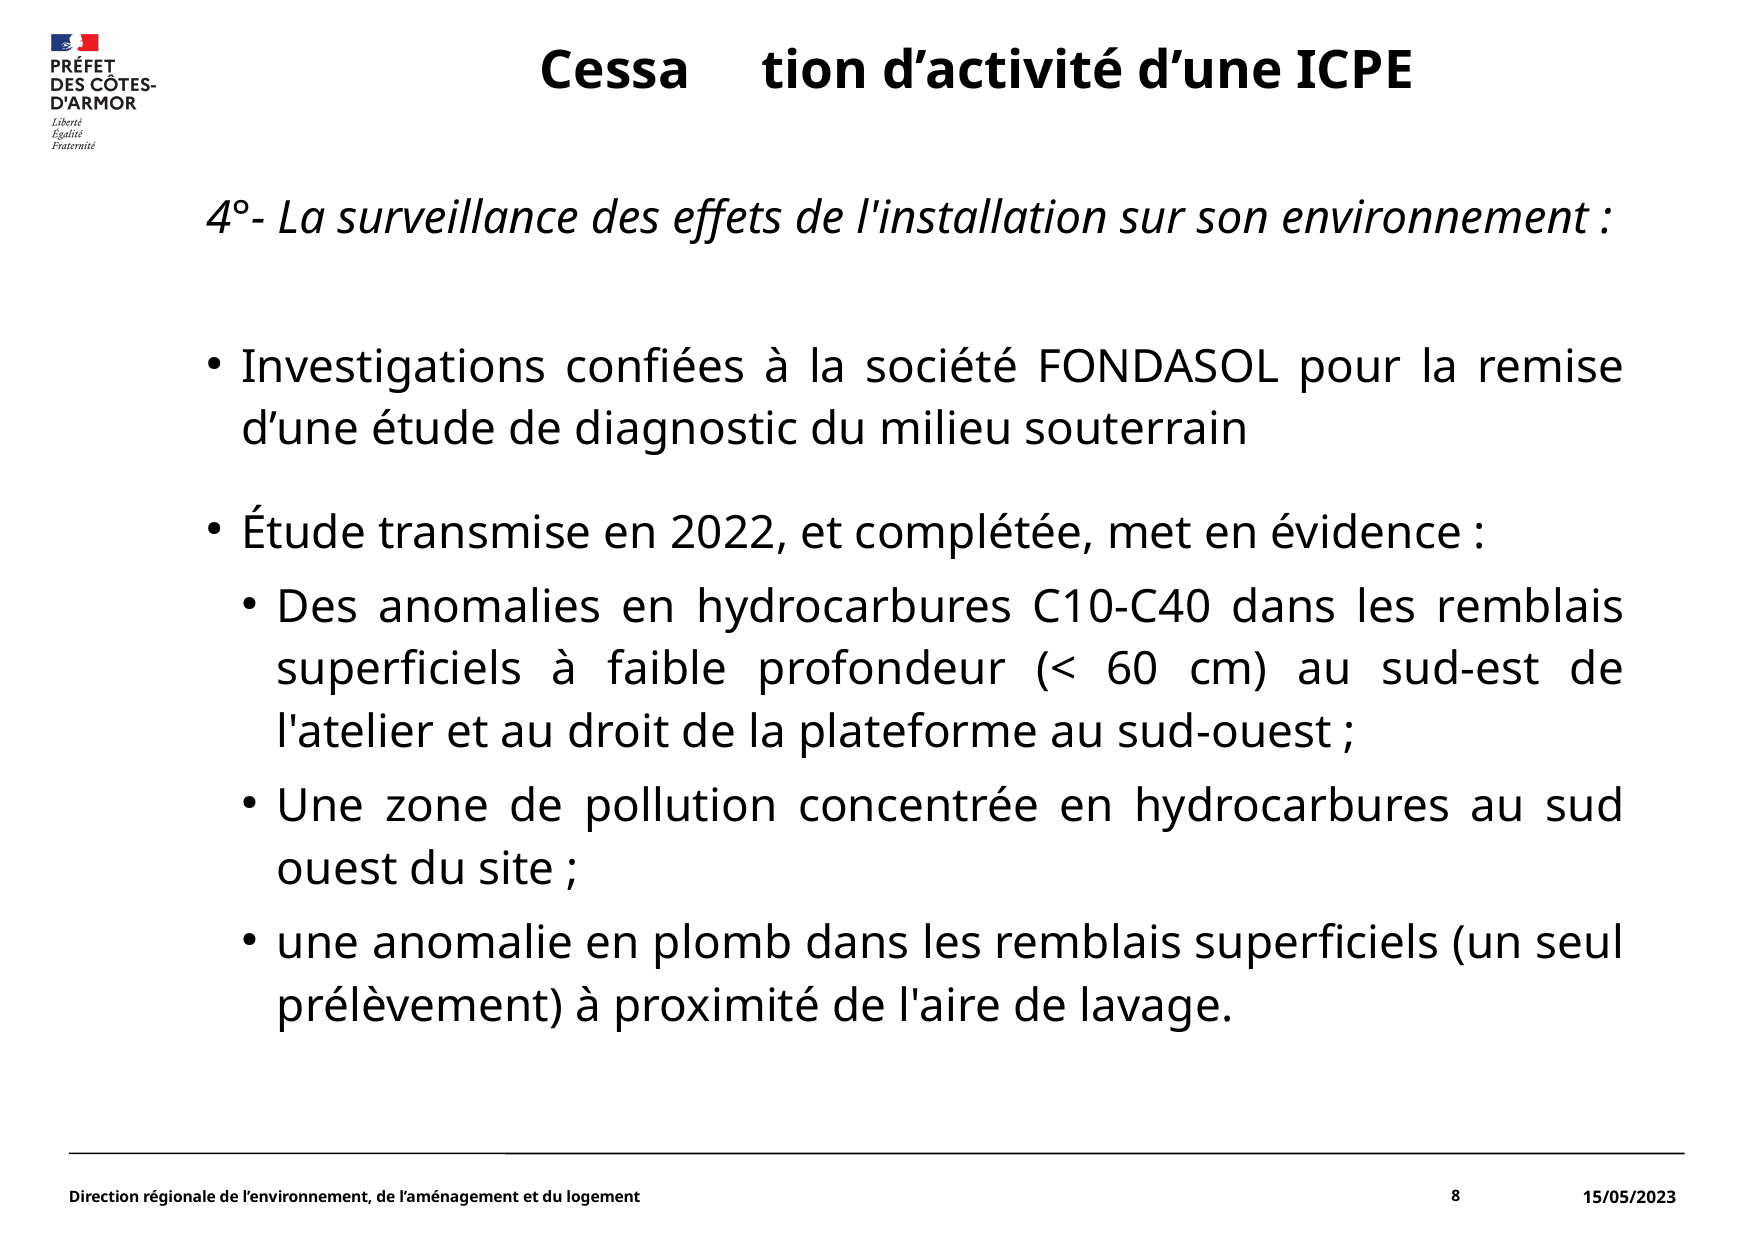

# Cessa	tion d’activité d’une ICPE
4°- La surveillance des effets de l'installation sur son environnement :
Investigations confiées à la société FONDASOL pour la remise d’une étude de diagnostic du milieu souterrain
Étude transmise en 2022, et complétée, met en évidence :
Des anomalies en hydrocarbures C10-C40 dans les remblais superficiels à faible profondeur (< 60 cm) au sud-est de l'atelier et au droit de la plateforme au sud-ouest ;
Une zone de pollution concentrée en hydrocarbures au sud ouest du site ;
une anomalie en plomb dans les remblais superficiels (un seul prélèvement) à proximité de l'aire de lavage.
Direction régionale de l’environnement, de l’aménagement et du logement de Bretagne
8